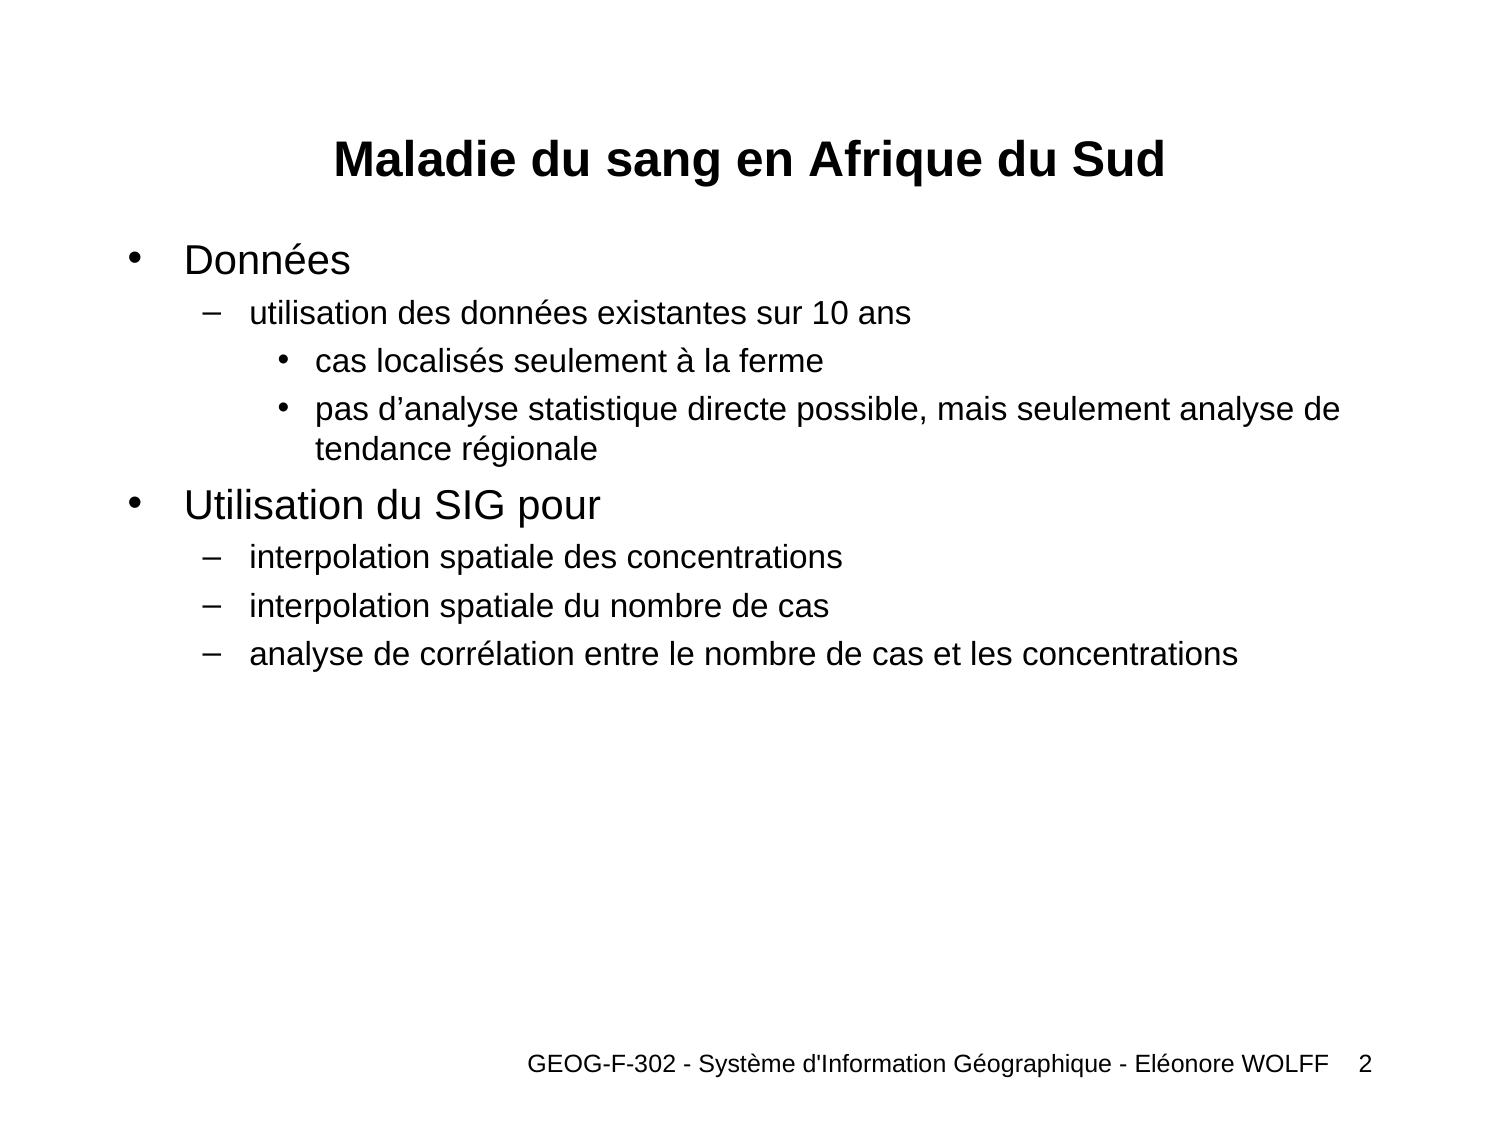

# Maladie du sang en Afrique du Sud
Données
utilisation des données existantes sur 10 ans
cas localisés seulement à la ferme
pas d’analyse statistique directe possible, mais seulement analyse de tendance régionale
Utilisation du SIG pour
interpolation spatiale des concentrations
interpolation spatiale du nombre de cas
analyse de corrélation entre le nombre de cas et les concentrations
GEOG-F-302 - Système d'Information Géographique - Eléonore WOLFF